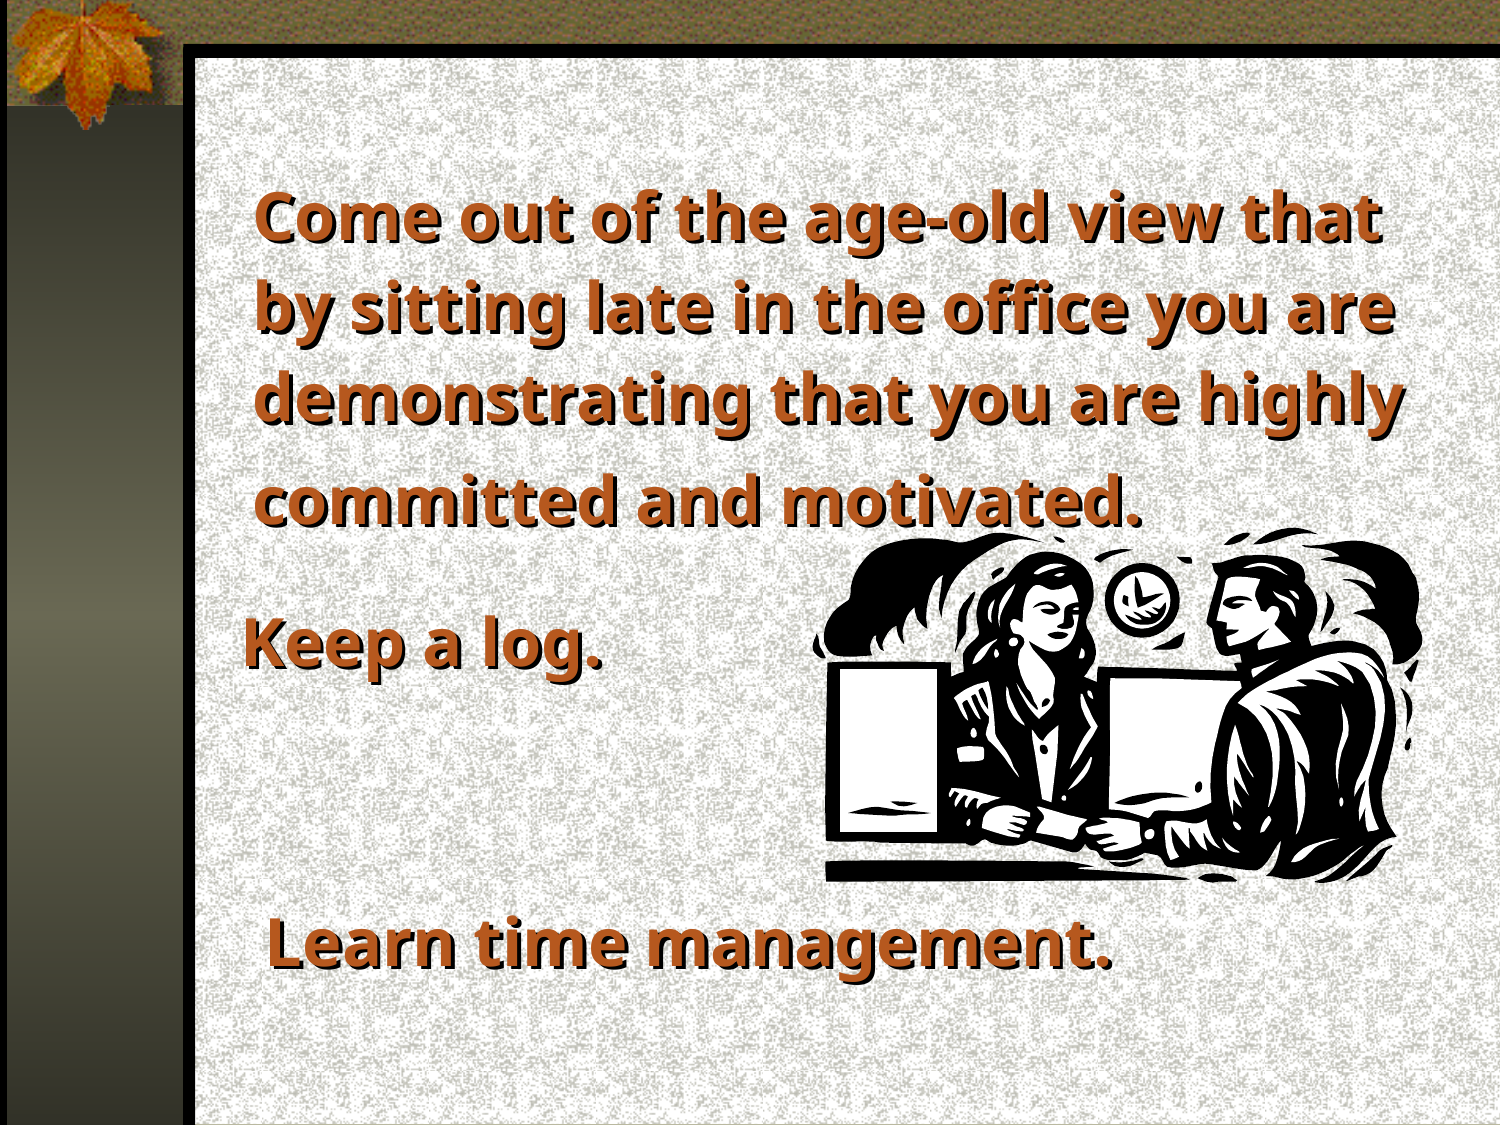

# Come out of the age-old view that by sitting late in the office you are demonstrating that you are highly committed and motivated.
Keep a log.
Learn time management.